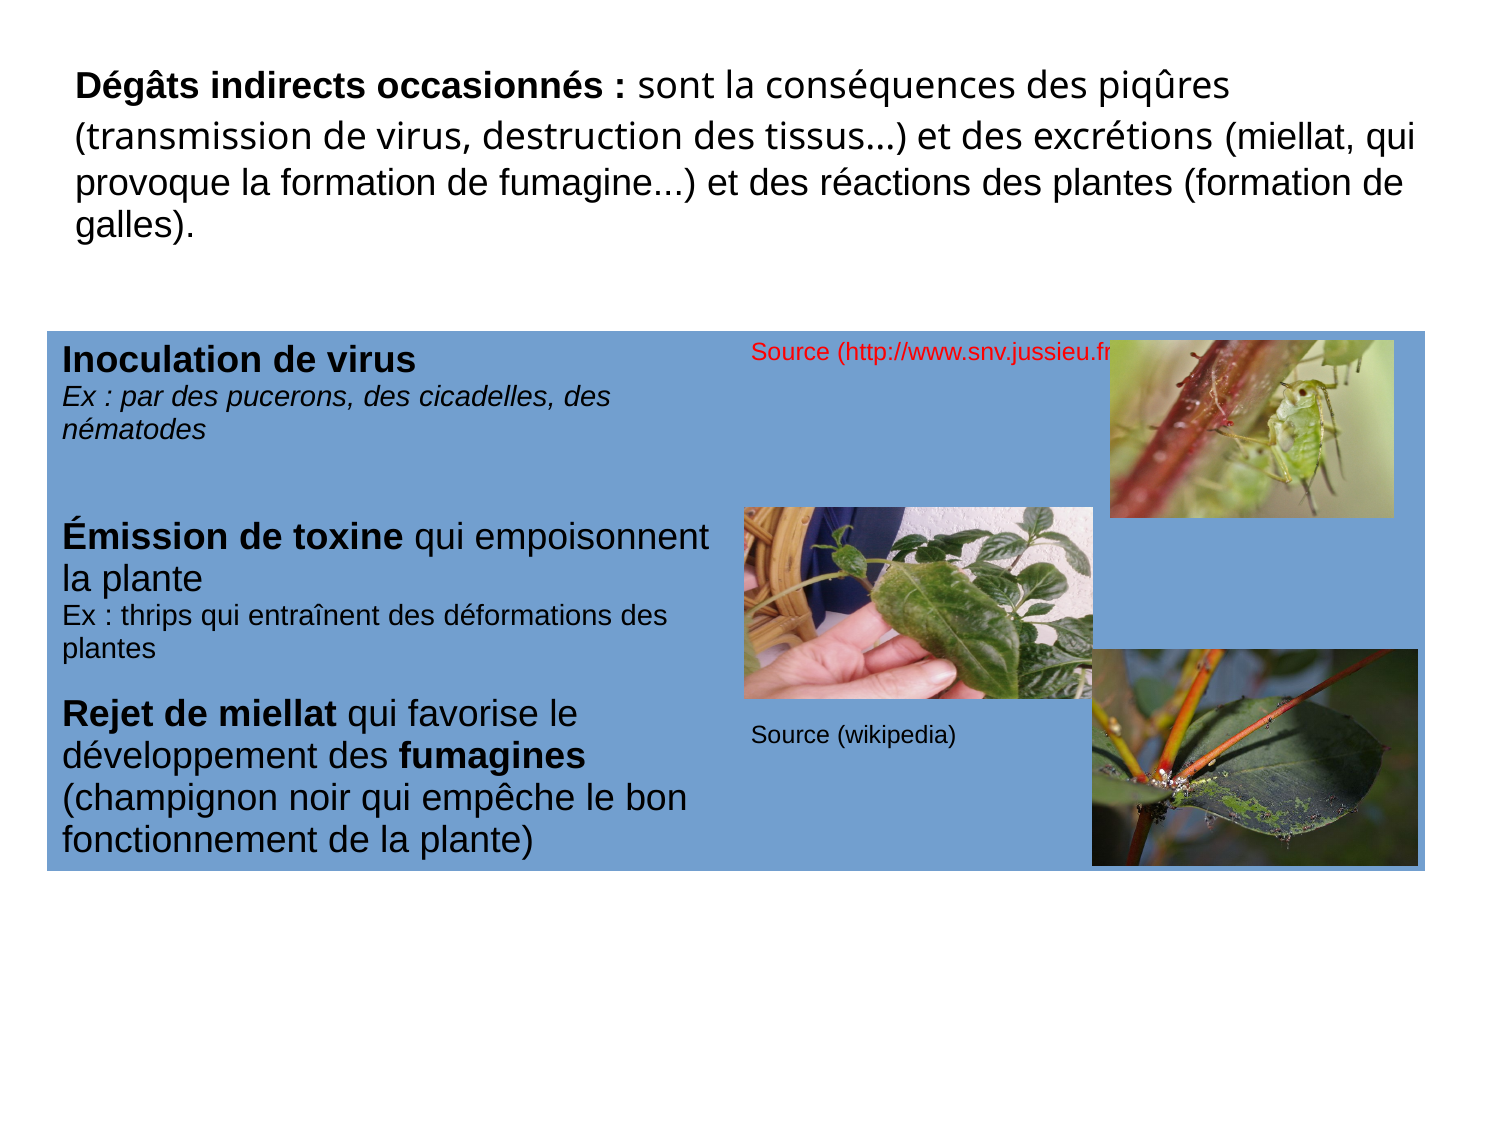

# Dégâts indirects occasionnés : sont la conséquences des piqûres (transmission de virus, destruction des tissus...) et des excrétions (miellat, qui provoque la formation de fumagine...) et des réactions des plantes (formation de galles).
| Inoculation de virus Ex : par des pucerons, des cicadelles, des nématodes | Source (http://www.snv.jussieu.fr/) |
| --- | --- |
| Émission de toxine qui empoisonnent la plante Ex : thrips qui entraînent des déformations des plantes | |
| Rejet de miellat qui favorise le développement des fumagines (champignon noir qui empêche le bon fonctionnement de la plante) | Source (wikipedia) |